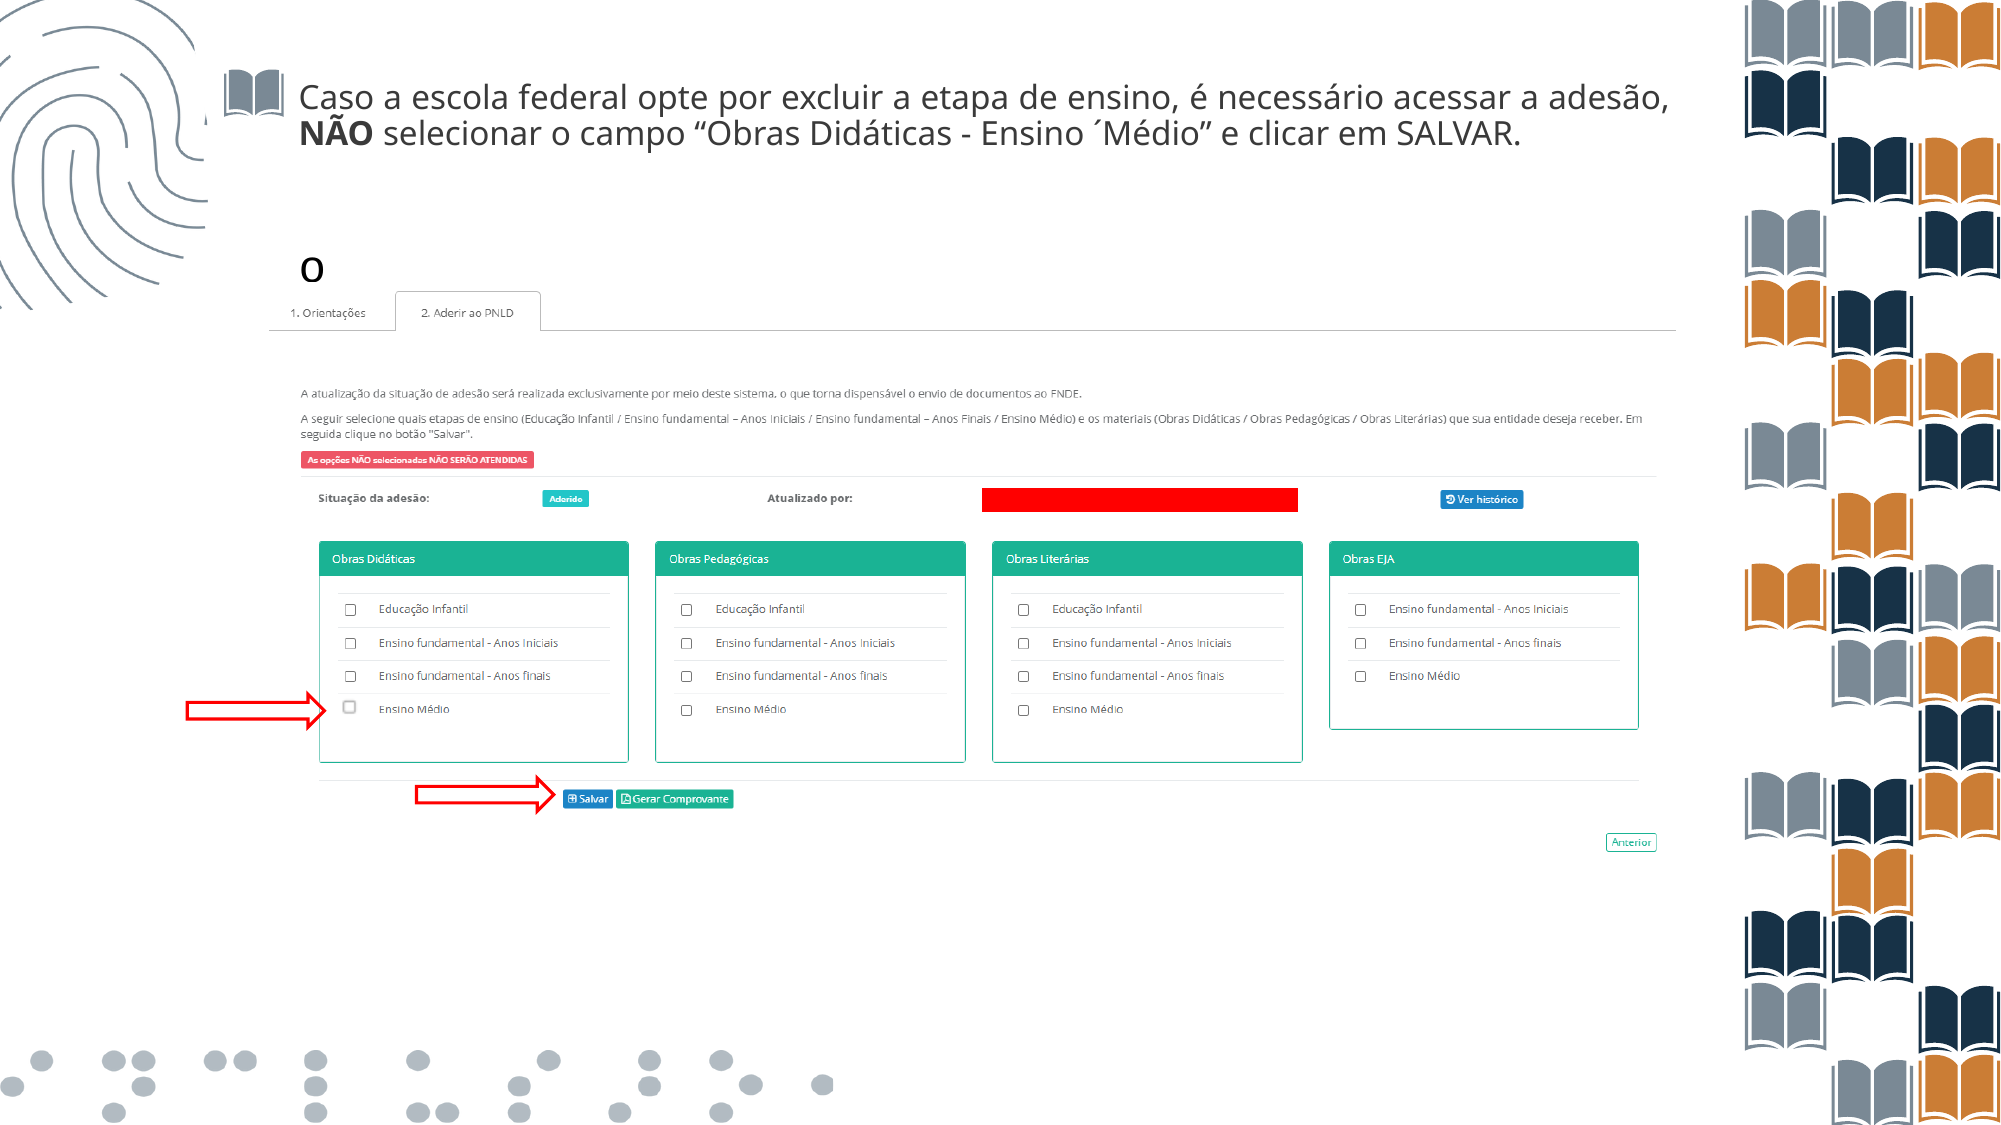

Caso a escola federal opte por excluir a etapa de ensino, é necessário acessar a adesão, NÃO selecionar o campo “Obras Didáticas - Ensino ´Médio” e clicar em SALVAR.